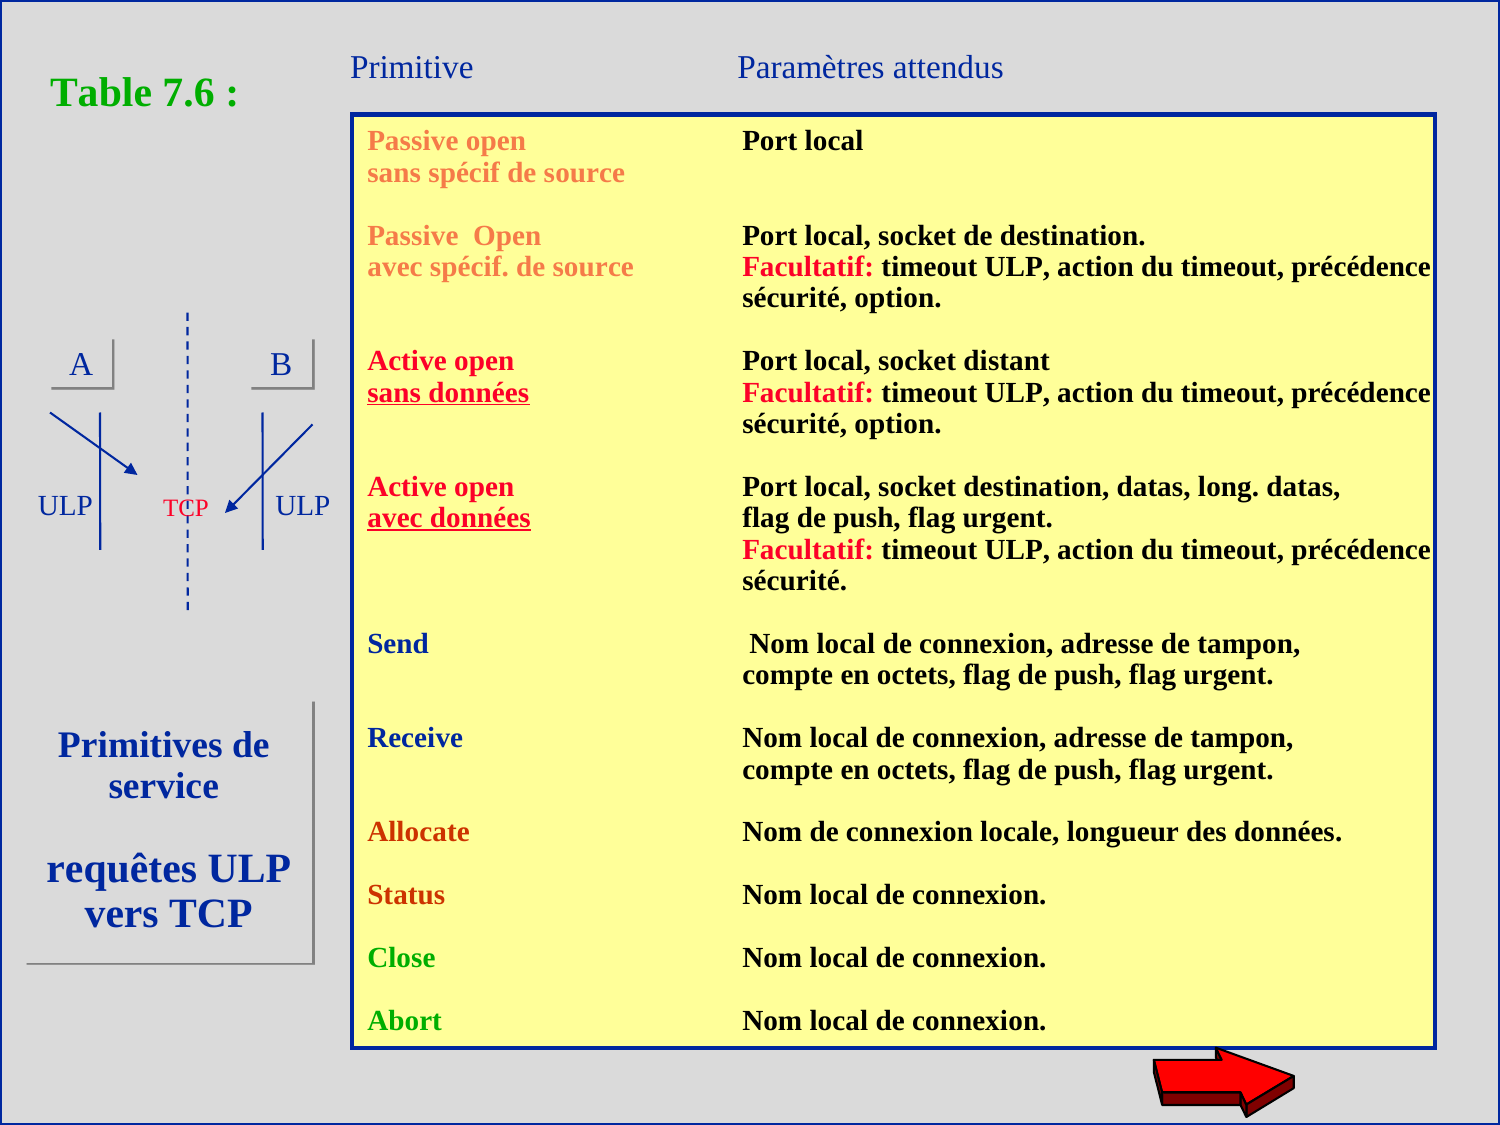

Primitive
Paramètres attendus
Table 7.6 :
Passive open		Port local
sans spécif de source
Passive Open		Port local, socket de destination.
avec spécif. de source	Facultatif: timeout ULP, action du timeout, précédence
			sécurité, option.
Active open		Port local, socket distant
sans données		Facultatif: timeout ULP, action du timeout, précédence
			sécurité, option.
Active open		Port local, socket destination, datas, long. datas,
avec données 		flag de push, flag urgent.
			Facultatif: timeout ULP, action du timeout, précédence
			sécurité.
Send			 Nom local de connexion, adresse de tampon,
			compte en octets, flag de push, flag urgent.
Receive			Nom local de connexion, adresse de tampon,
			compte en octets, flag de push, flag urgent.
Allocate			Nom de connexion locale, longueur des données.
Status			Nom local de connexion.
Close			Nom local de connexion.
Abort			Nom local de connexion.
A
B
ULP
ULP
TCP
Primitives de
service
requêtes ULP
vers TCP
<date/time> Michel BESSON